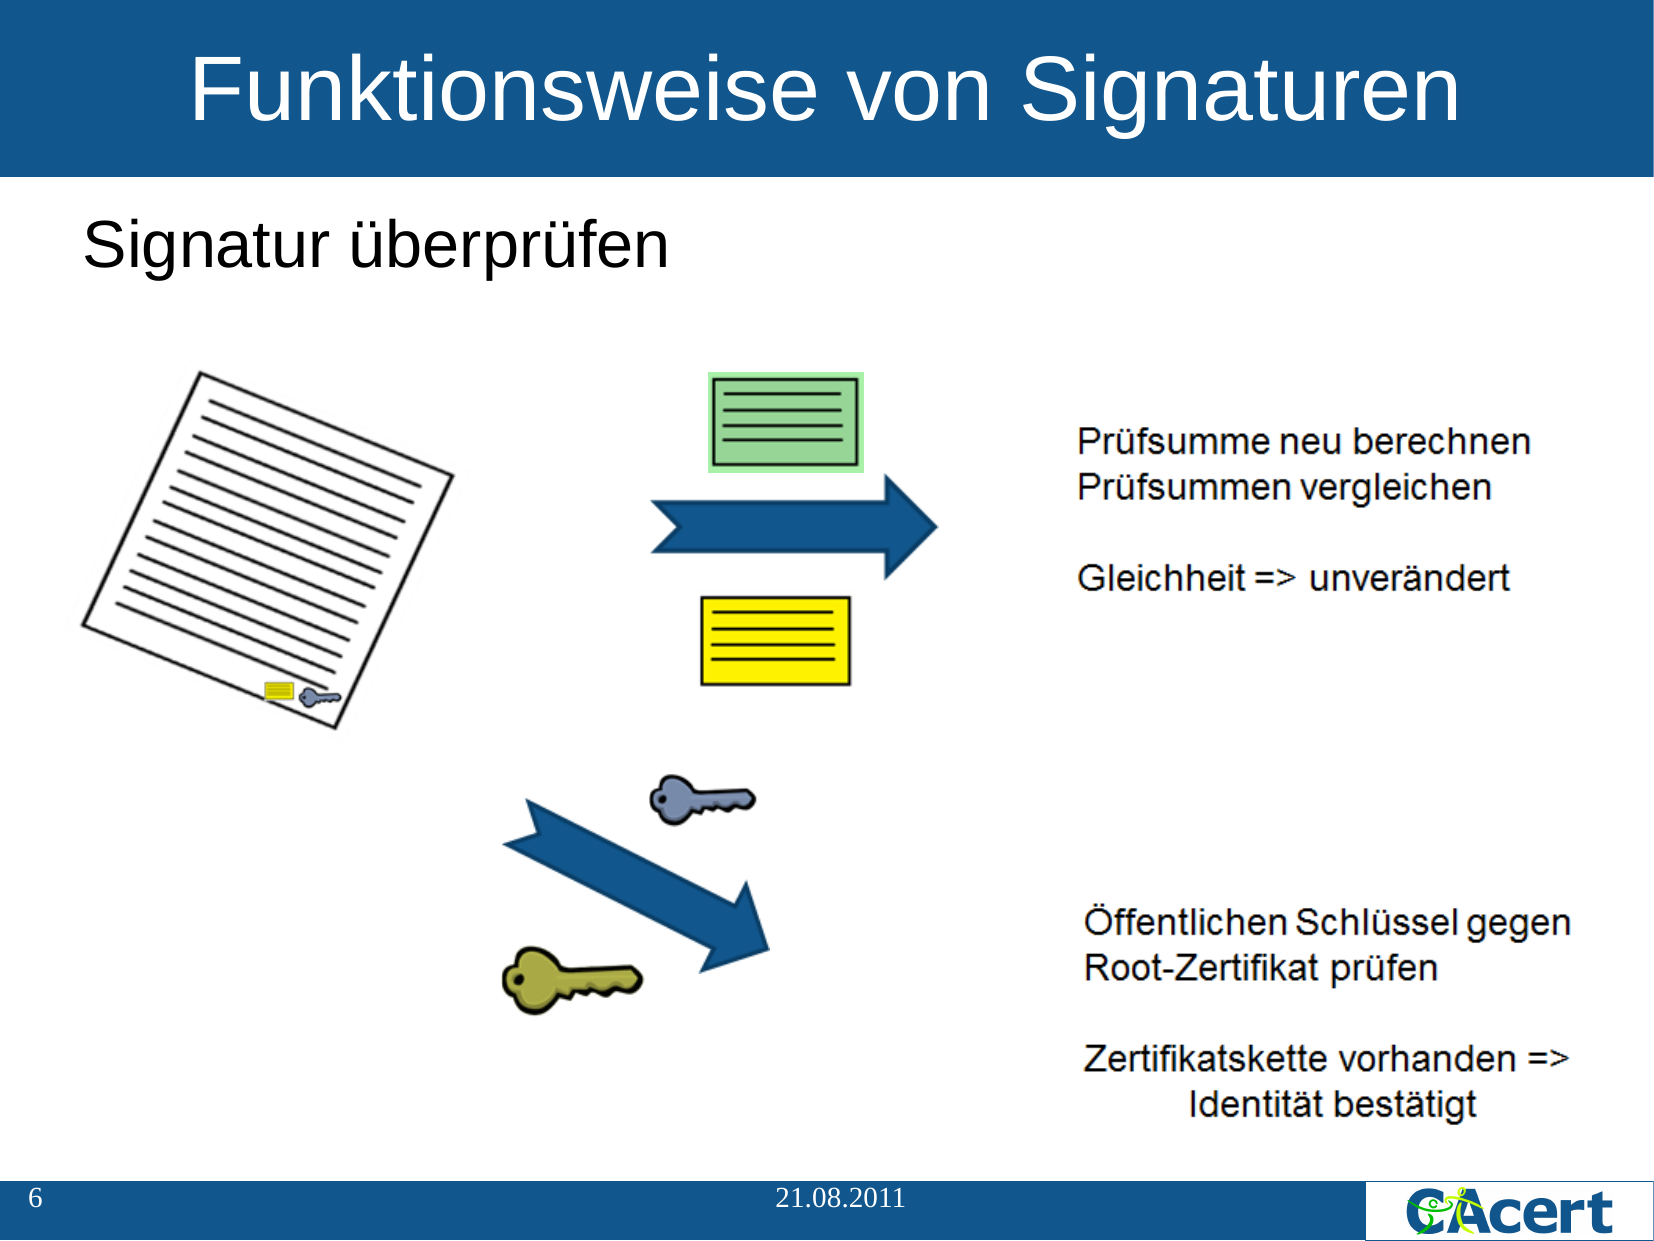

# Funktionsweise von Signaturen
Signatur überprüfen
6
21.08.2011